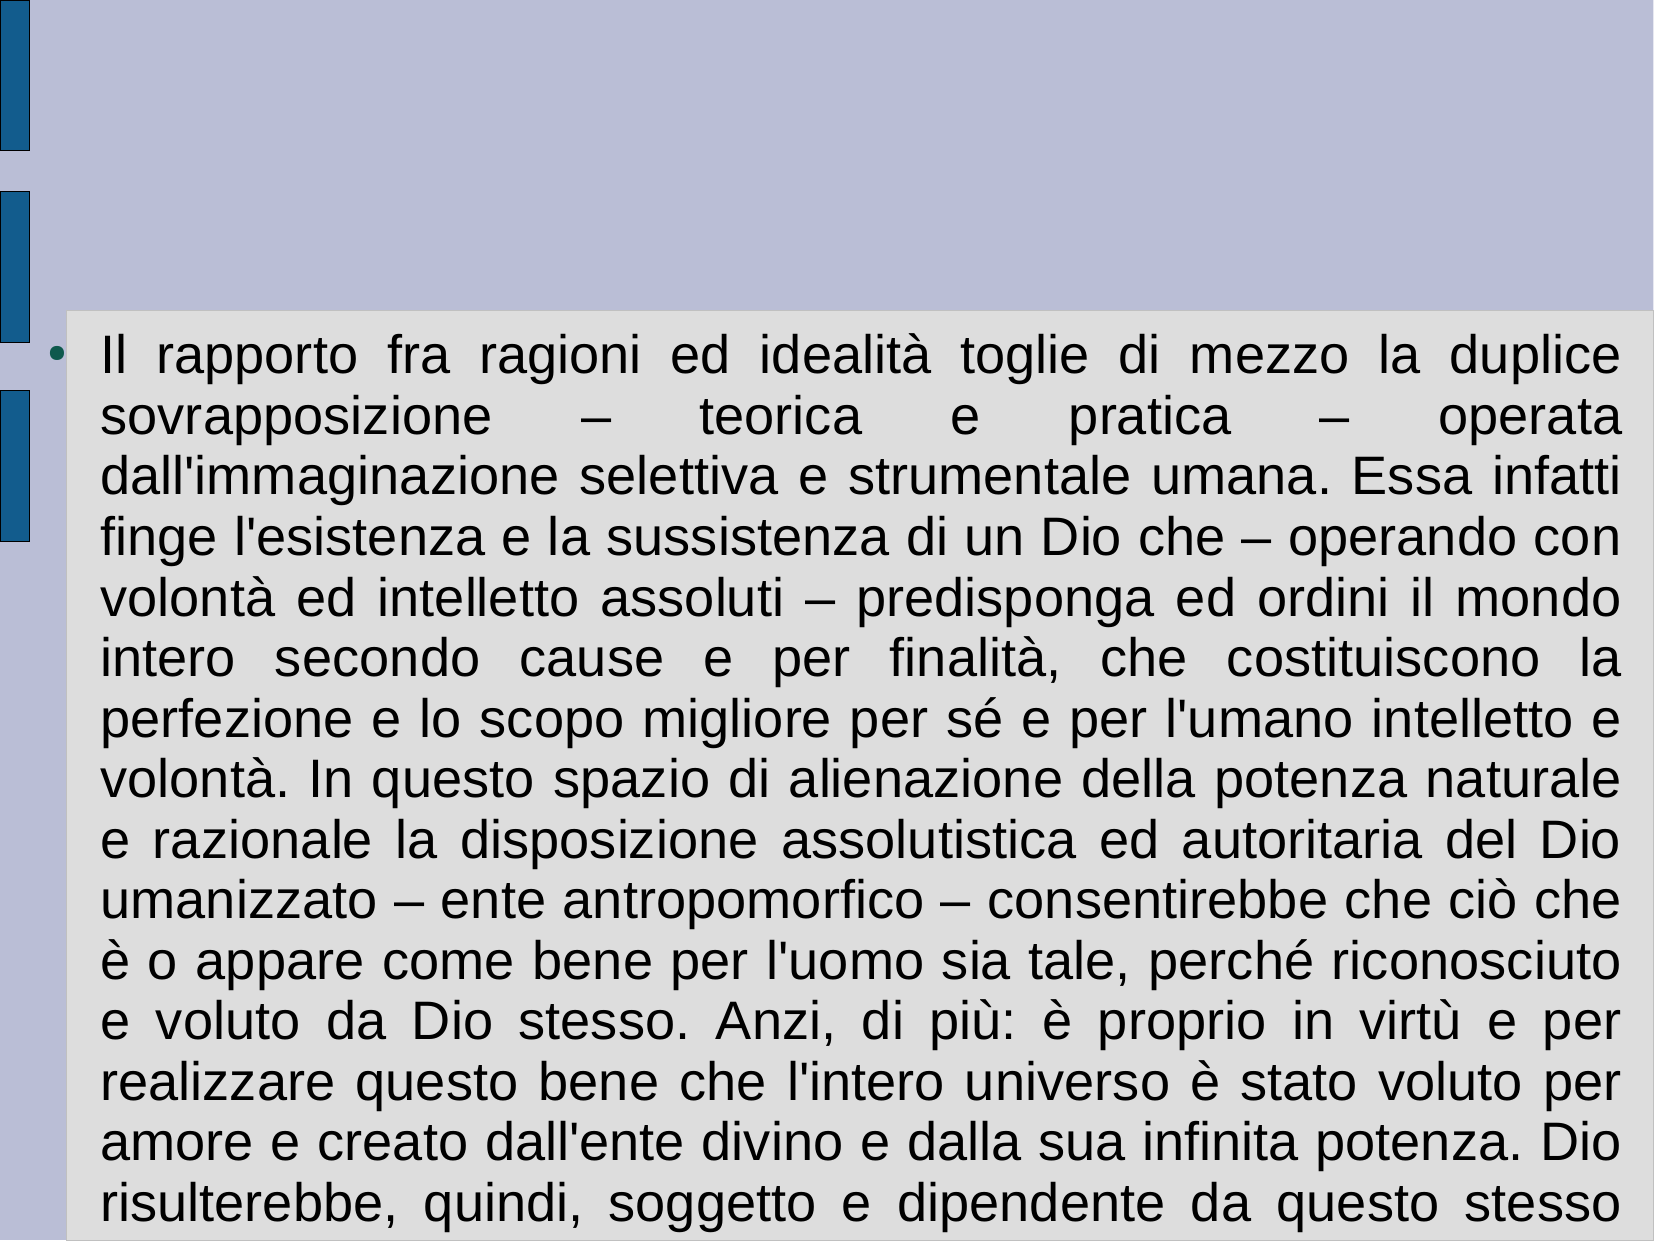

#
Il rapporto fra ragioni ed idealità toglie di mezzo la duplice sovrapposizione – teorica e pratica – operata dall'immaginazione selettiva e strumentale umana. Essa infatti finge l'esistenza e la sussistenza di un Dio che – operando con volontà ed intelletto assoluti – predisponga ed ordini il mondo intero secondo cause e per finalità, che costituiscono la perfezione e lo scopo migliore per sé e per l'umano intelletto e volontà. In questo spazio di alienazione della potenza naturale e razionale la disposizione assolutistica ed autoritaria del Dio umanizzato – ente antropomorfico – consentirebbe che ciò che è o appare come bene per l'uomo sia tale, perché riconosciuto e voluto da Dio stesso. Anzi, di più: è proprio in virtù e per realizzare questo bene che l'intero universo è stato voluto per amore e creato dall'ente divino e dalla sua infinita potenza. Dio risulterebbe, quindi, soggetto e dipendente da questo stesso bene.